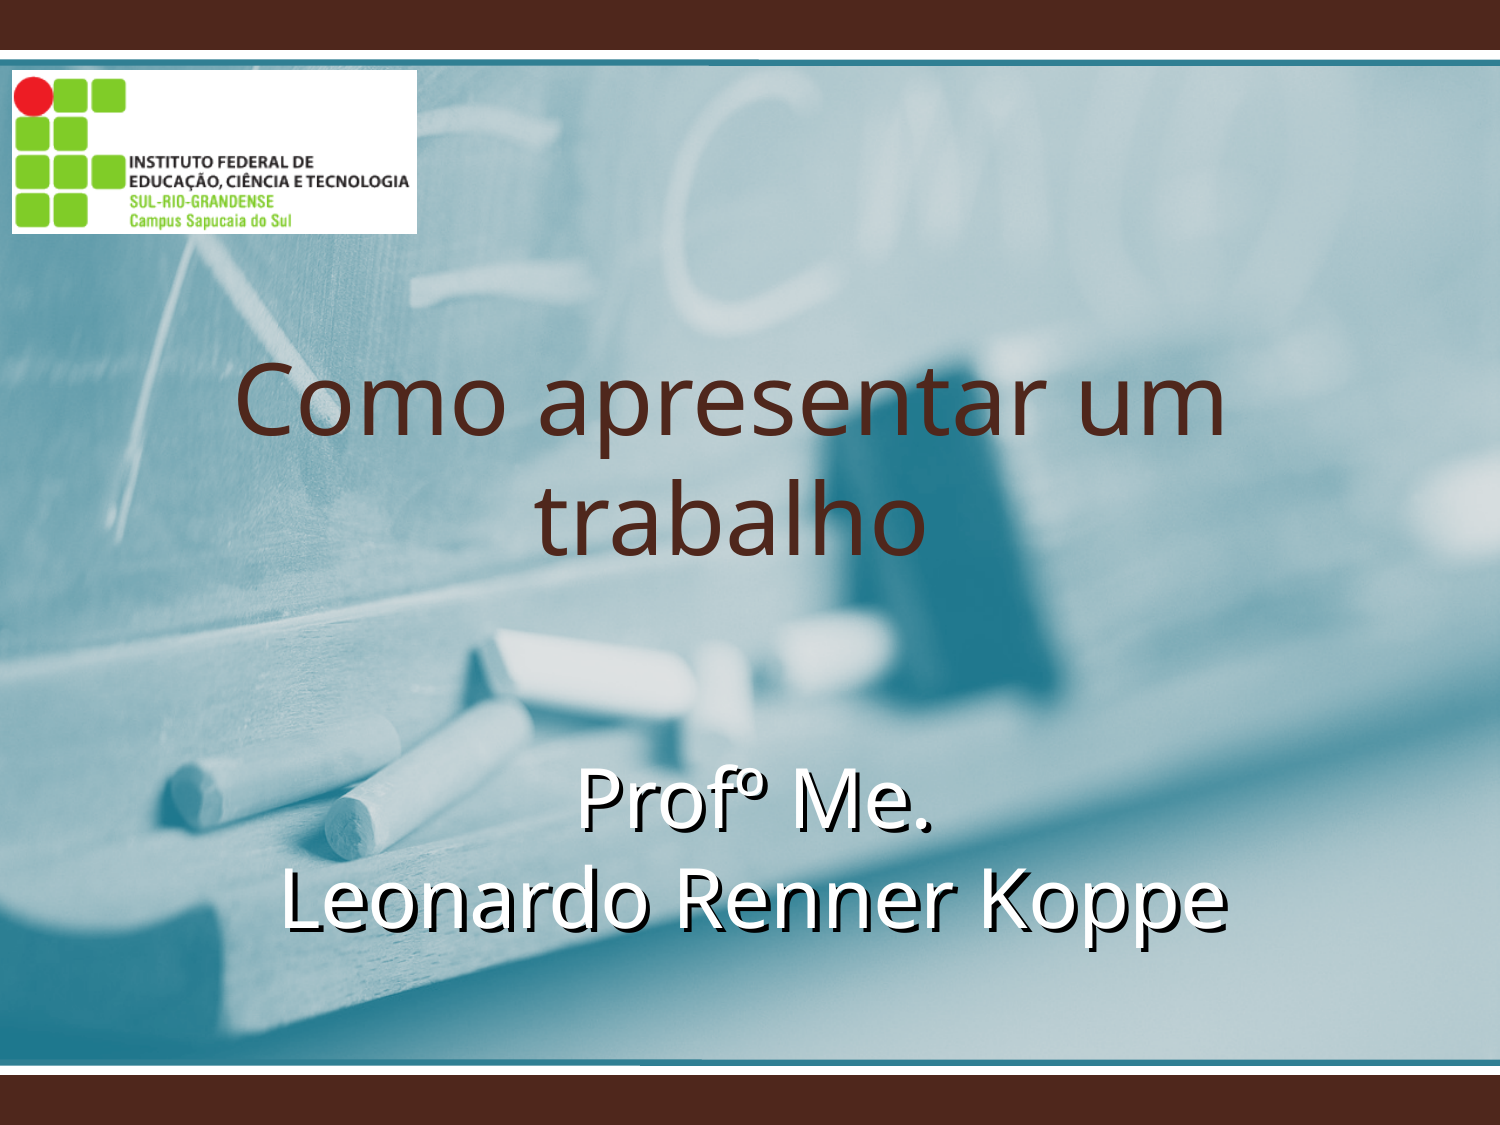

# Como apresentar um trabalho
Profº Me.
Leonardo Renner Koppe